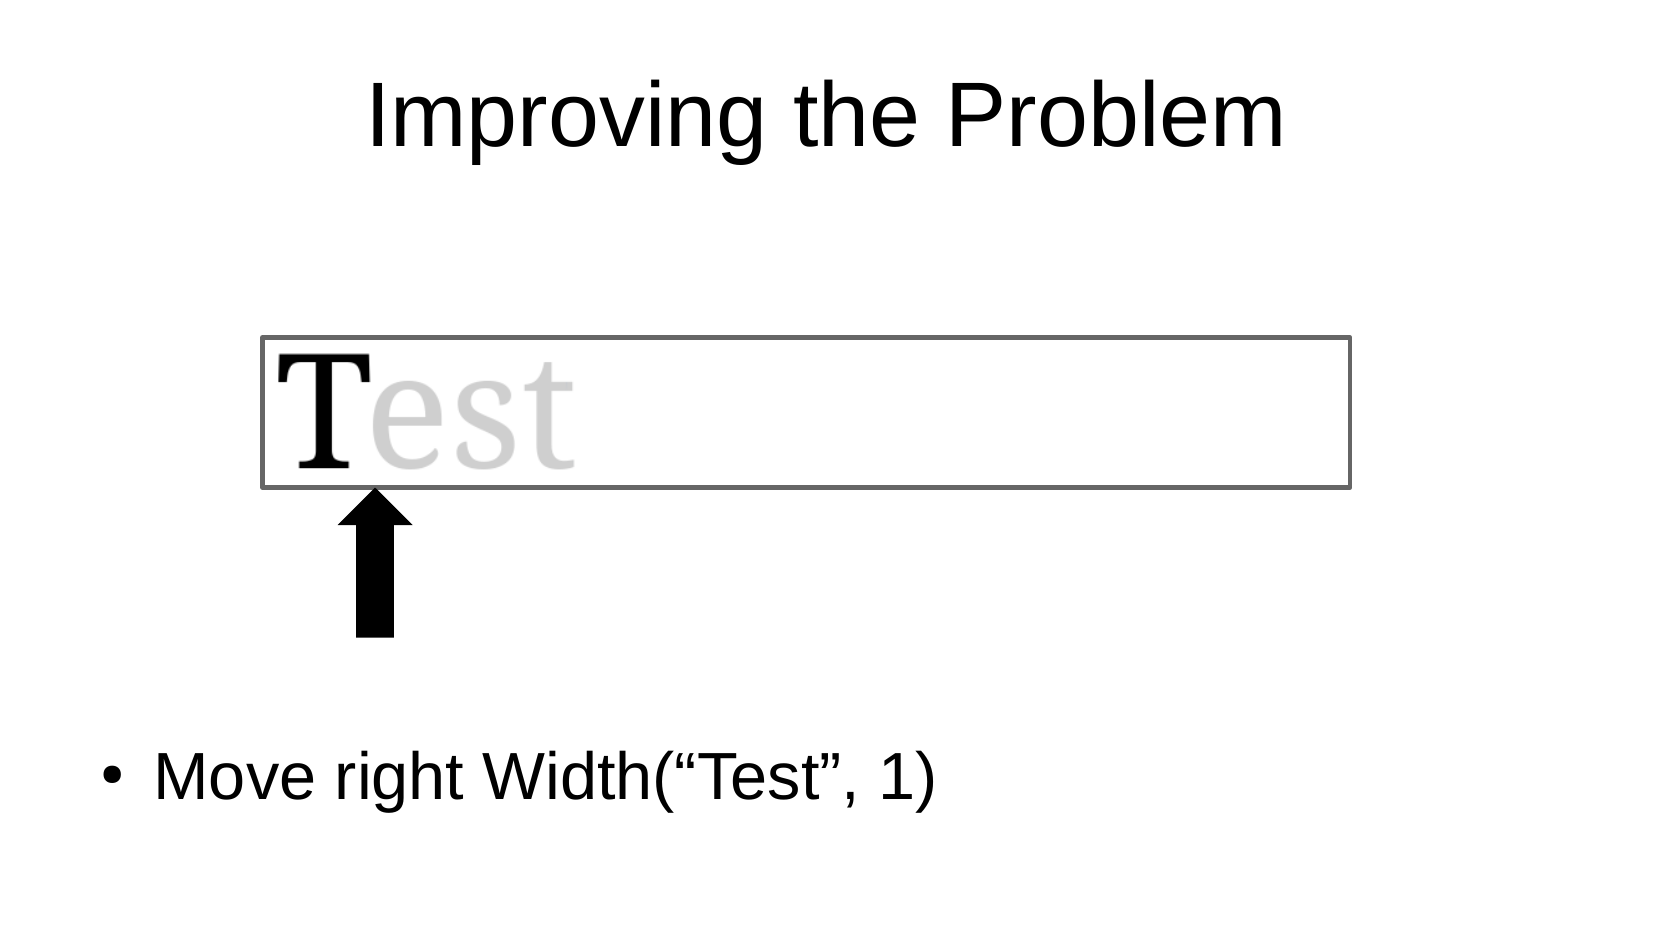

# Improving the Problem
Move right Width(“Test”, 1)